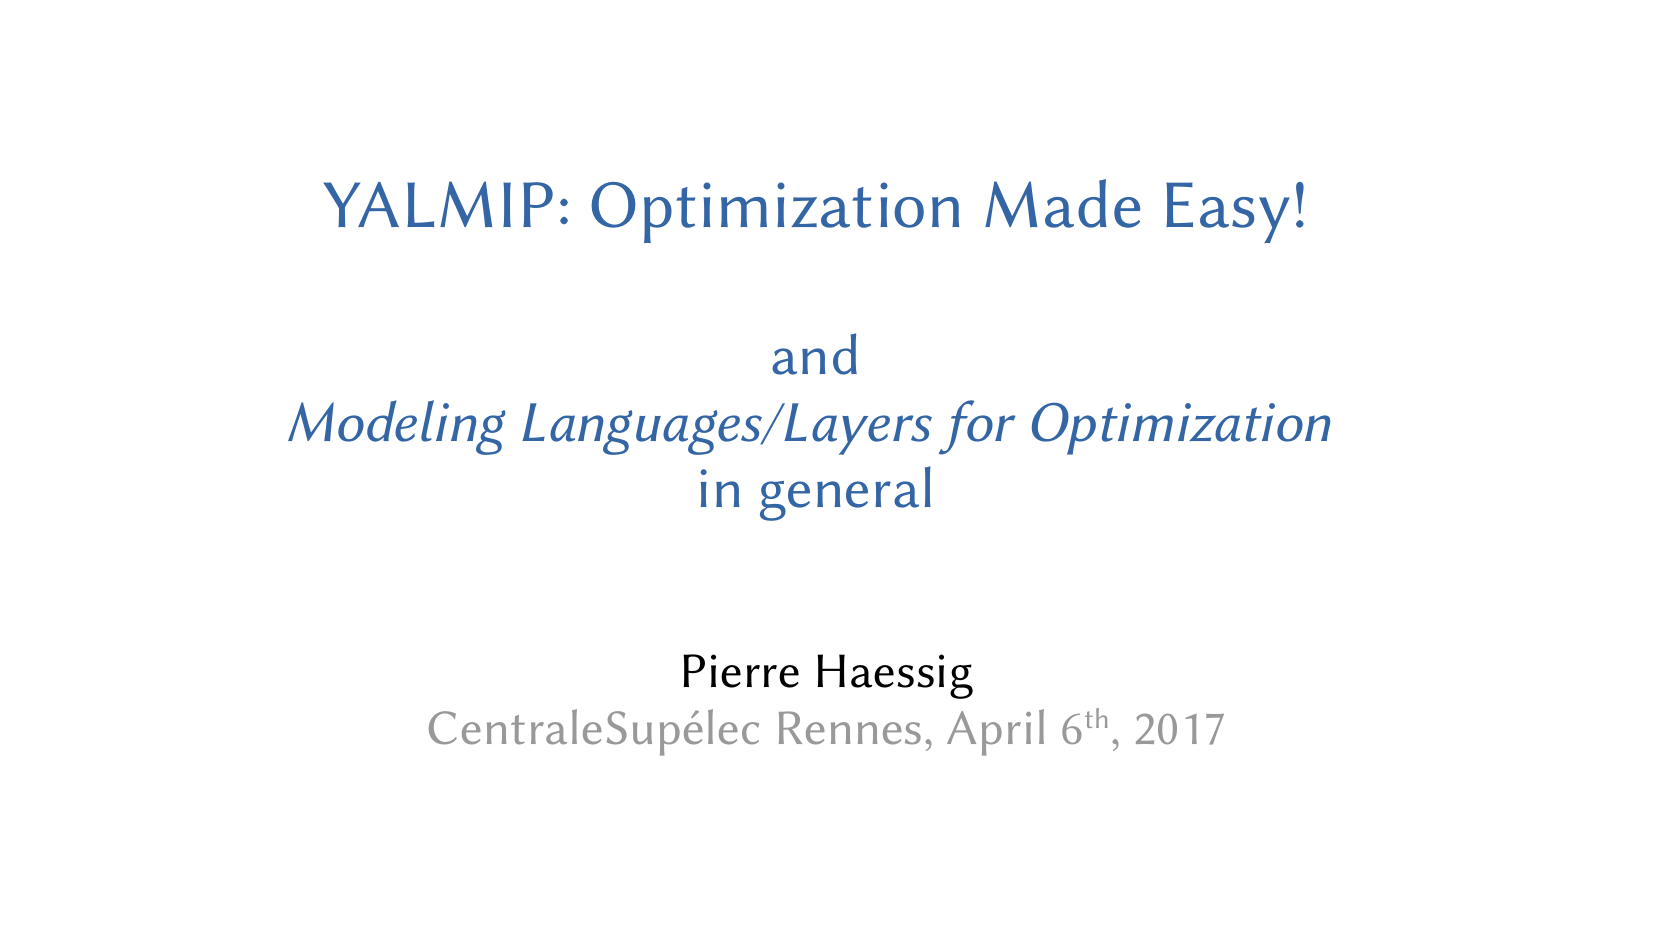

# YALMIP: Optimization Made Easy! and Modeling Languages/Layers for Optimization in general
Pierre Haessig
CentraleSupélec Rennes, April 6th, 2017